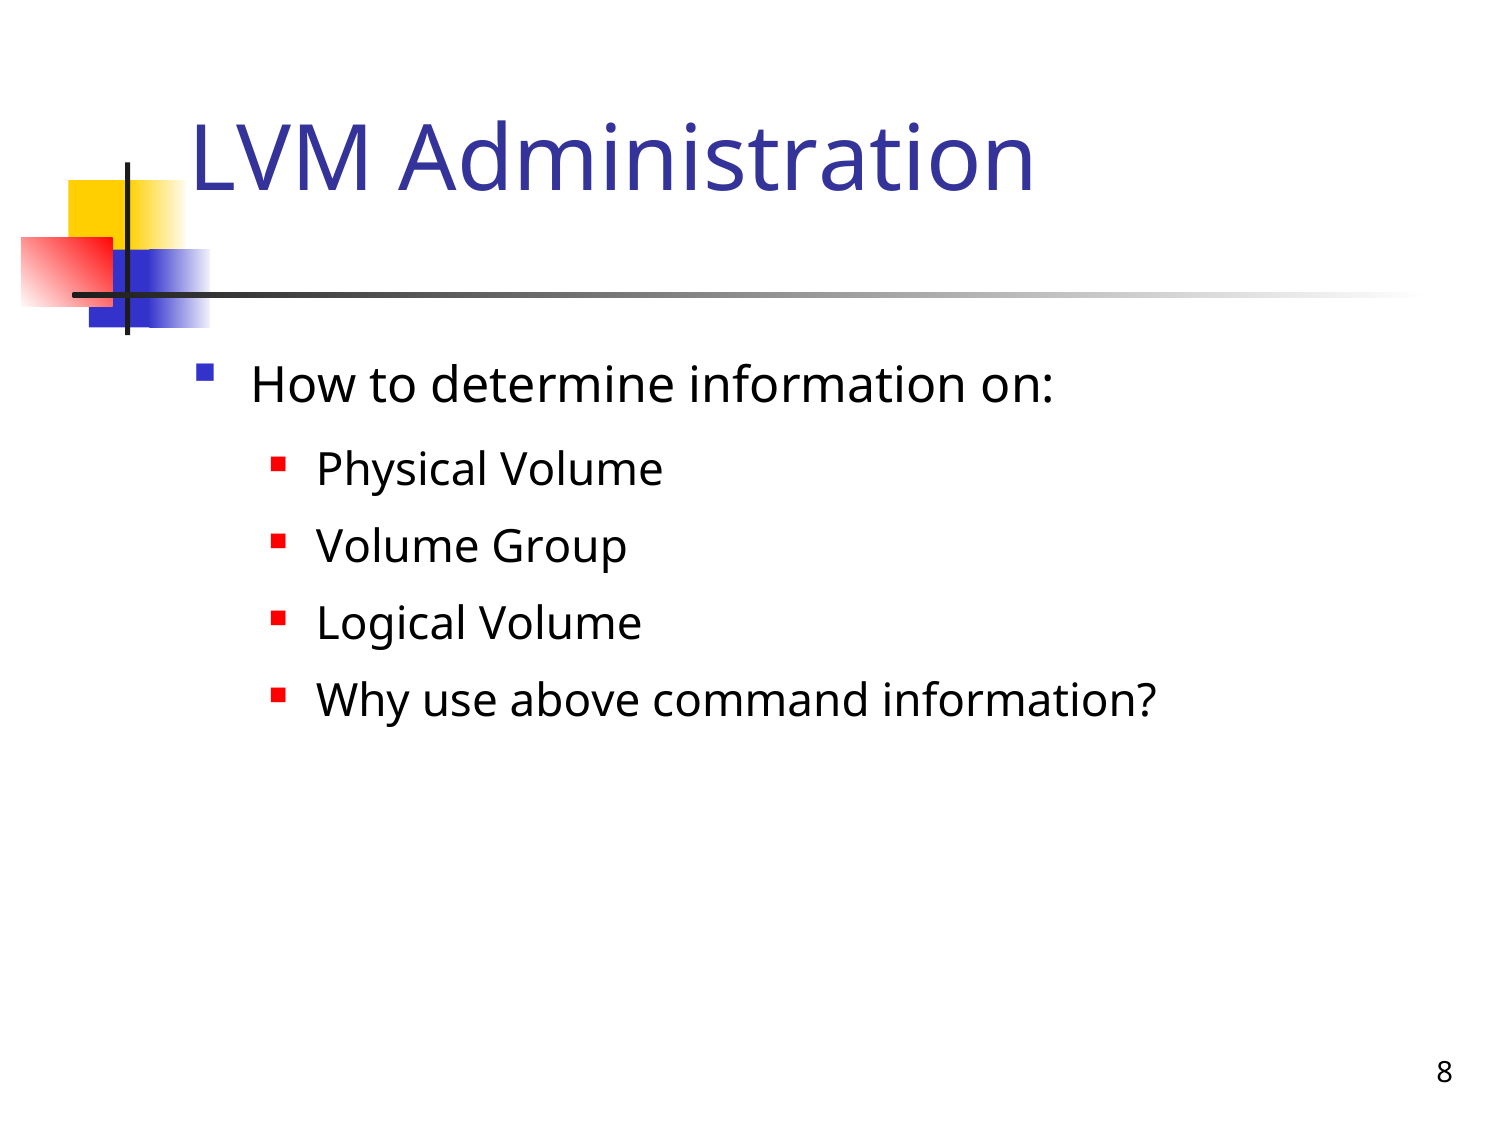

# LVM Administration
How to determine information on:
Physical Volume
Volume Group
Logical Volume
Why use above command information?
8